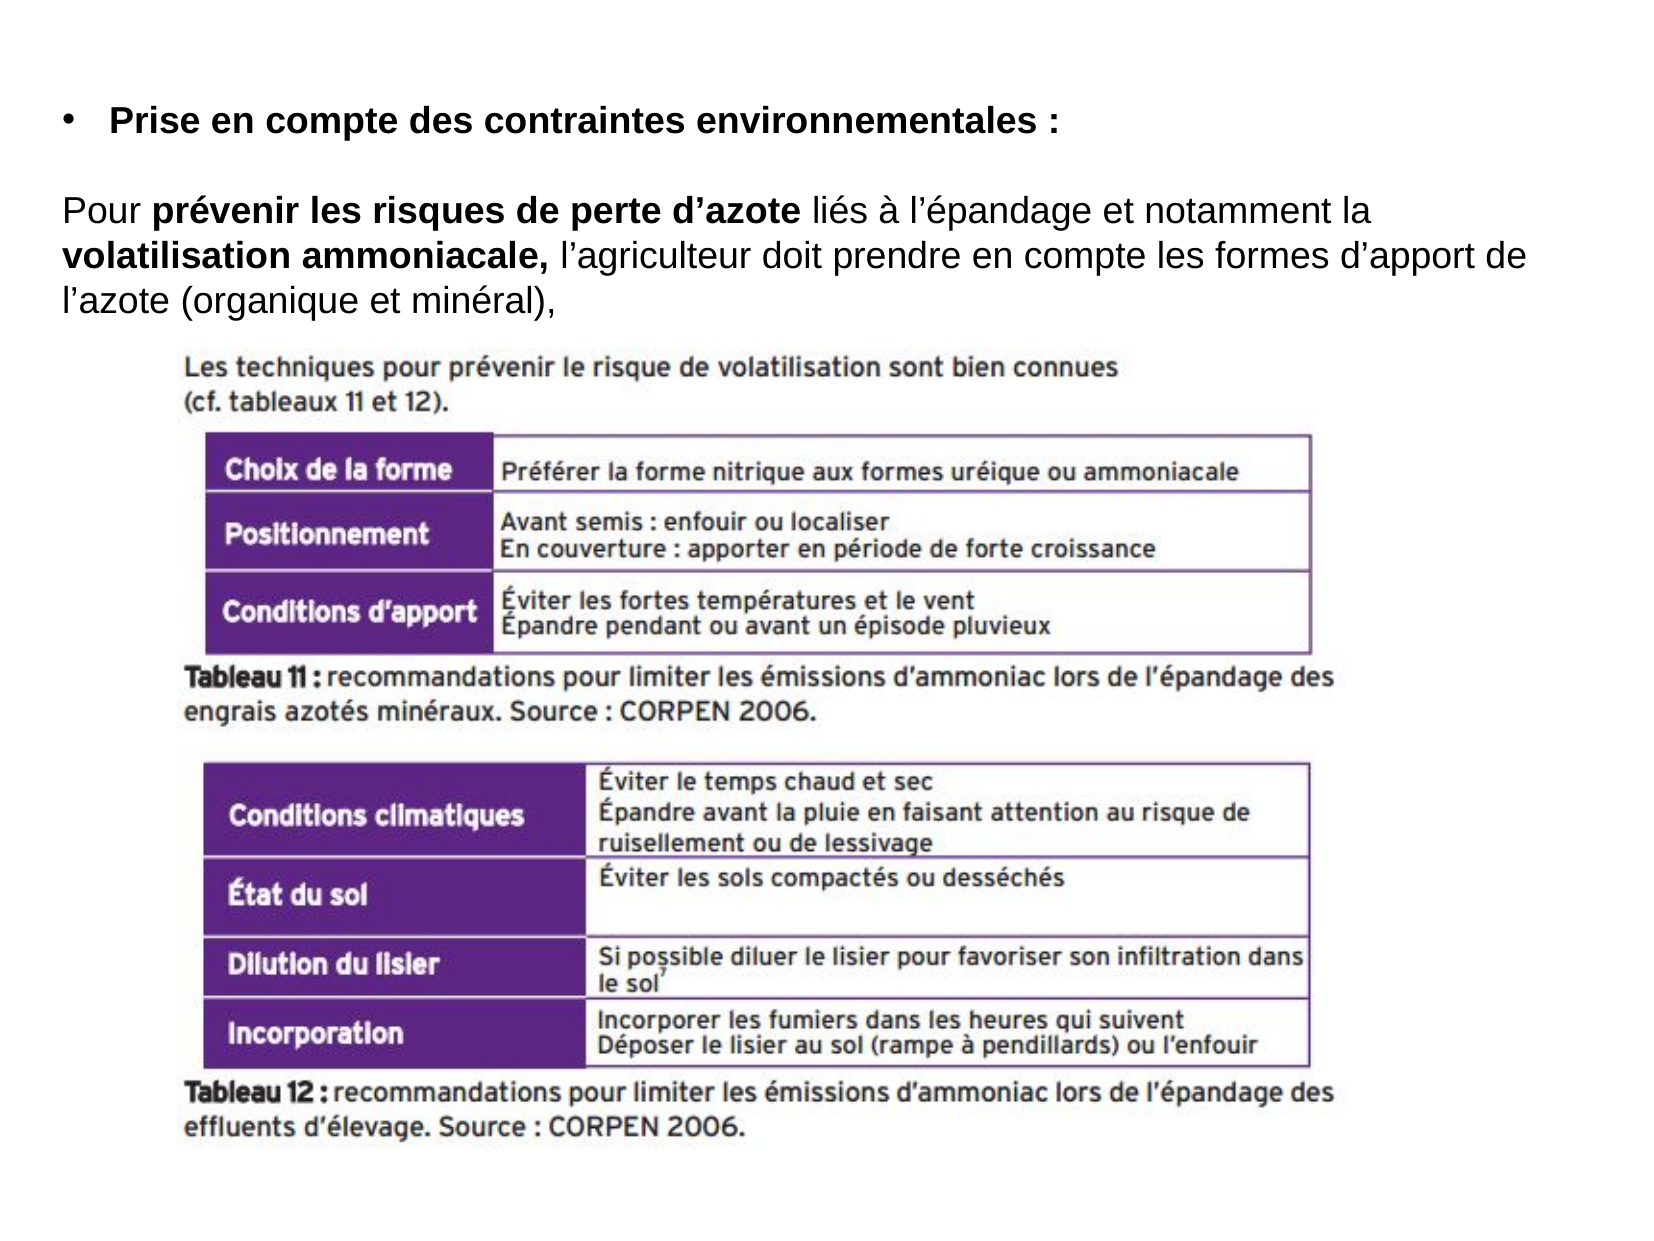

Prise en compte des contraintes environnementales :
Pour prévenir les risques de perte d’azote liés à l’épandage et notamment la volatilisation ammoniacale, l’agriculteur doit prendre en compte les formes d’apport de l’azote (organique et minéral),